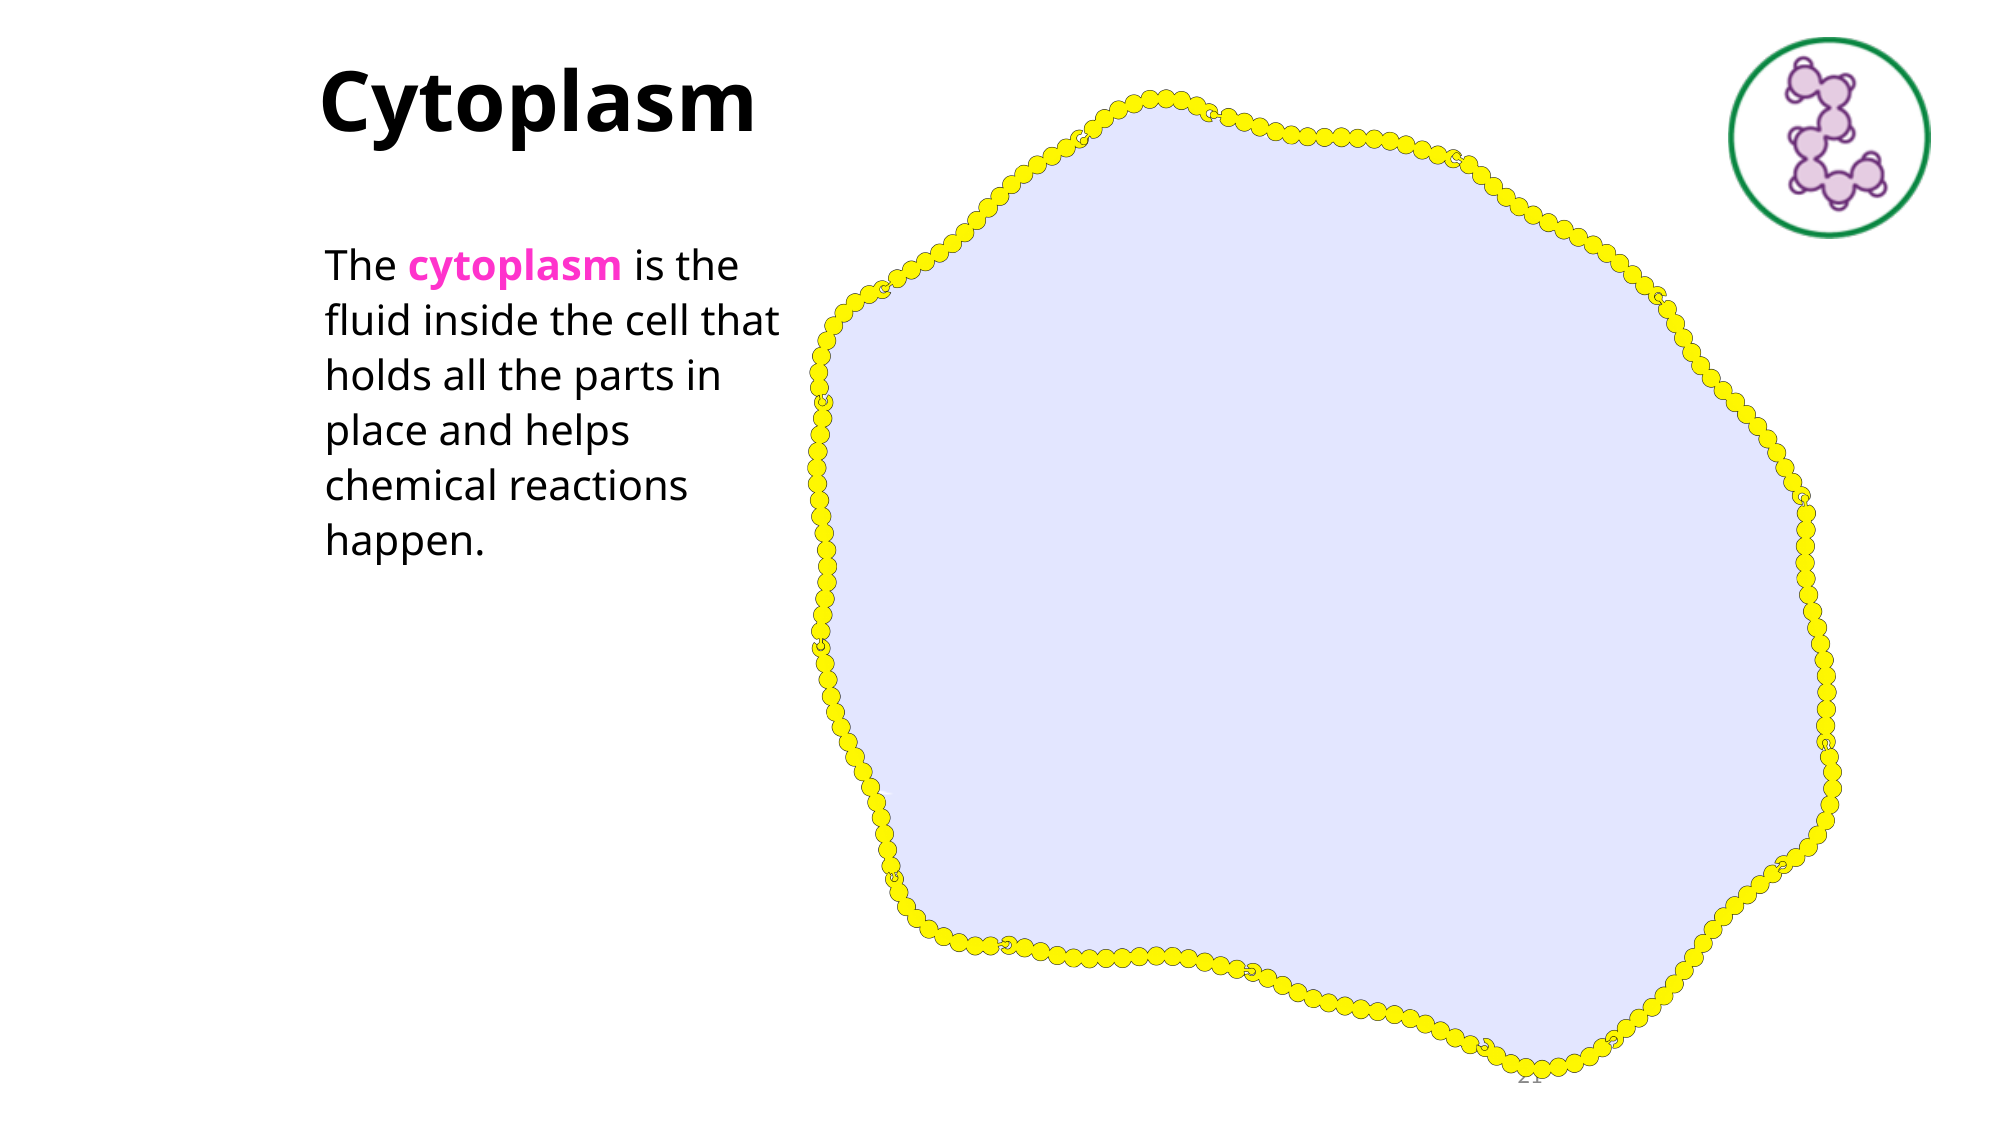

Cytoplasm
The cytoplasm is the fluid inside the cell that holds all the parts in place and helps chemical reactions happen.